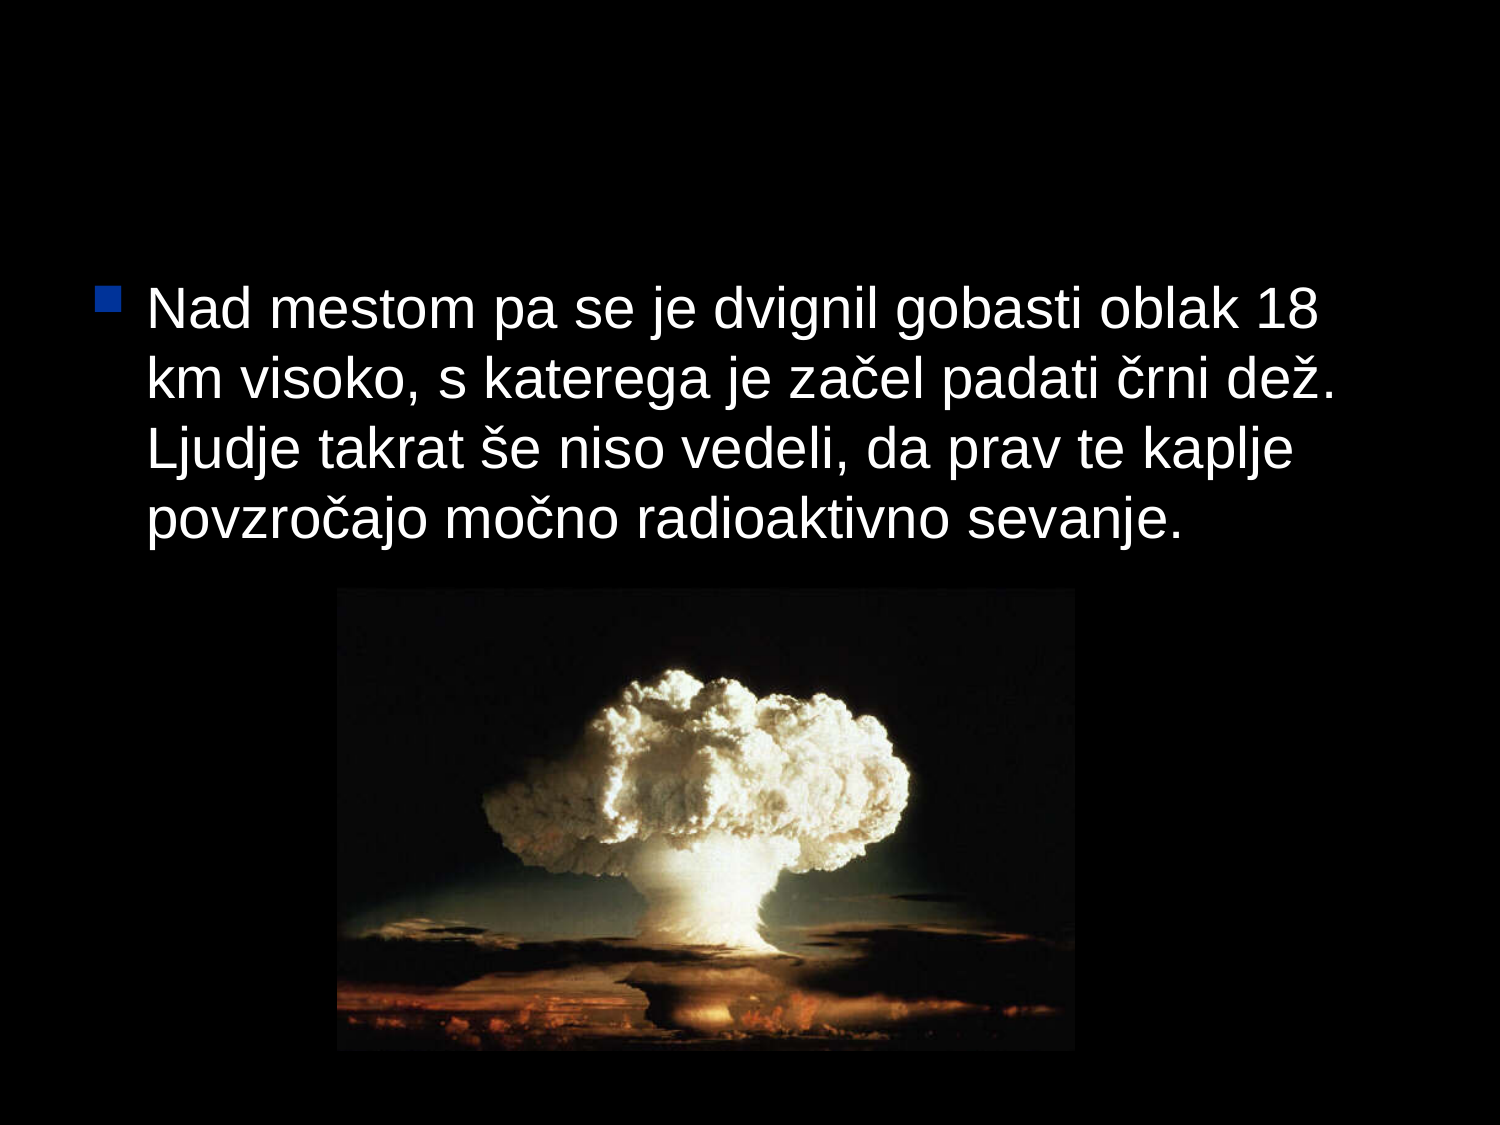

#
Nad mestom pa se je dvignil gobasti oblak 18 km visoko, s katerega je začel padati črni dež. Ljudje takrat še niso vedeli, da prav te kaplje povzročajo močno radioaktivno sevanje.